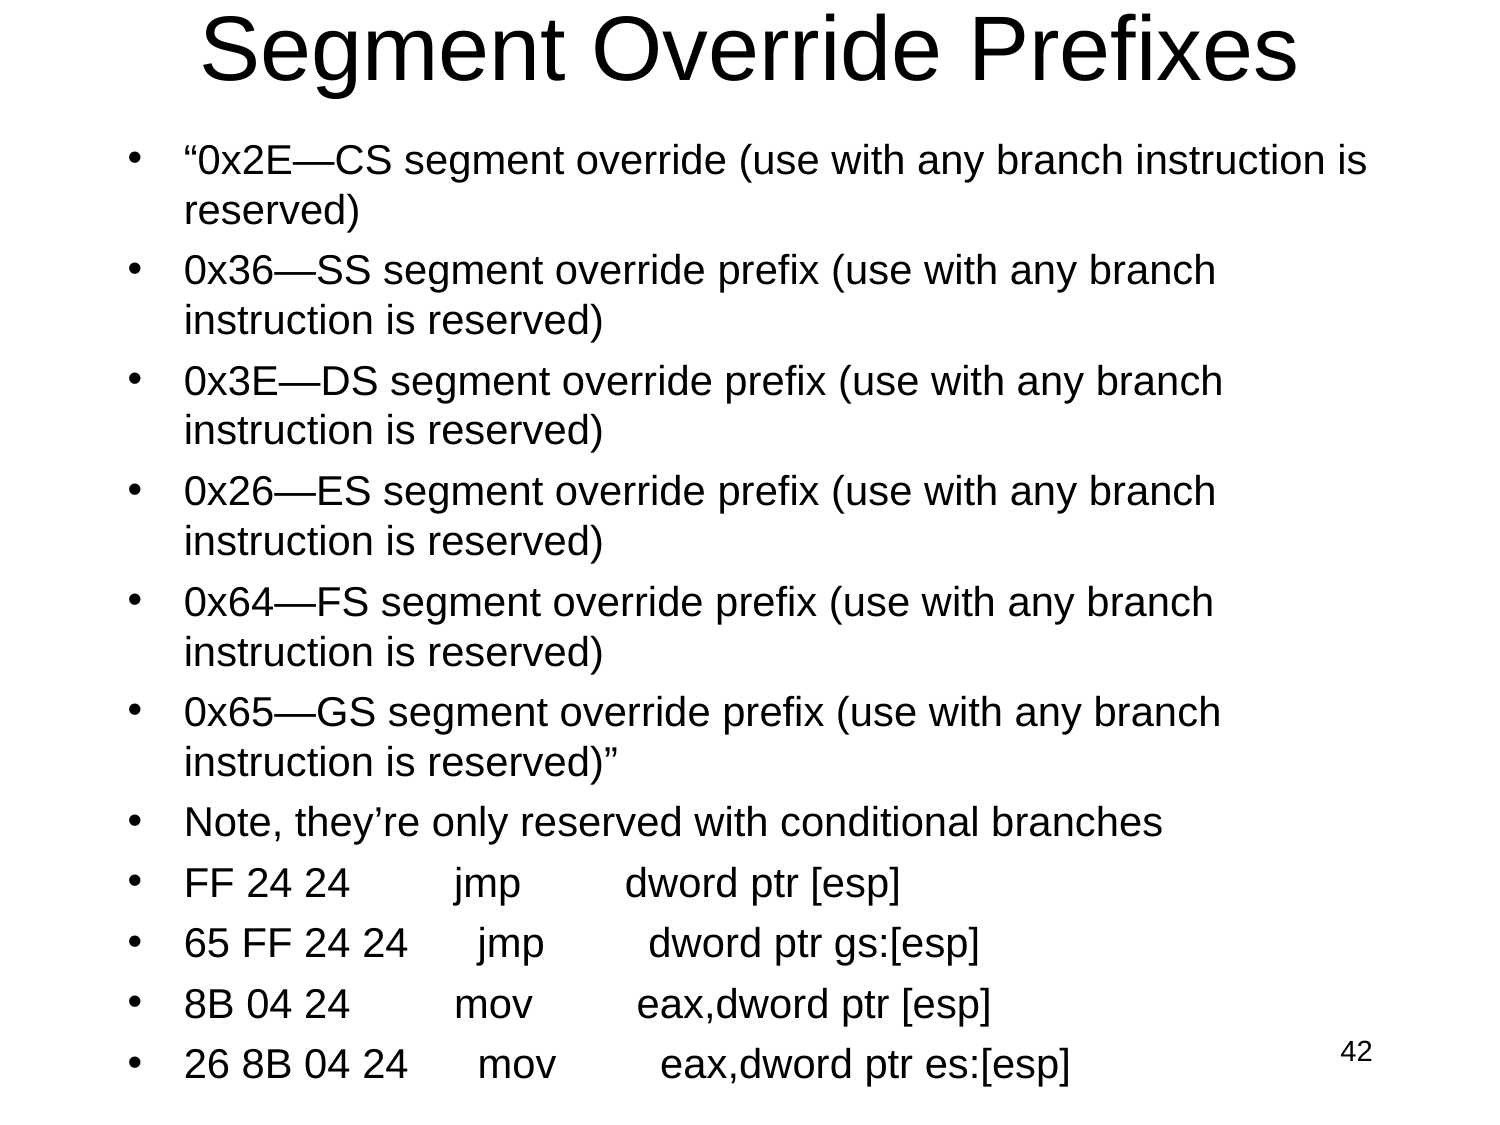

# Segment Override Prefixes
“0x2E—CS segment override (use with any branch instruction is reserved)
0x36—SS segment override prefix (use with any branch instruction is reserved)
0x3E—DS segment override prefix (use with any branch instruction is reserved)
0x26—ES segment override prefix (use with any branch instruction is reserved)
0x64—FS segment override prefix (use with any branch instruction is reserved)
0x65—GS segment override prefix (use with any branch instruction is reserved)”
Note, they’re only reserved with conditional branches
FF 24 24 jmp dword ptr [esp]
65 FF 24 24 jmp dword ptr gs:[esp]
8B 04 24 mov eax,dword ptr [esp]
26 8B 04 24 mov eax,dword ptr es:[esp]